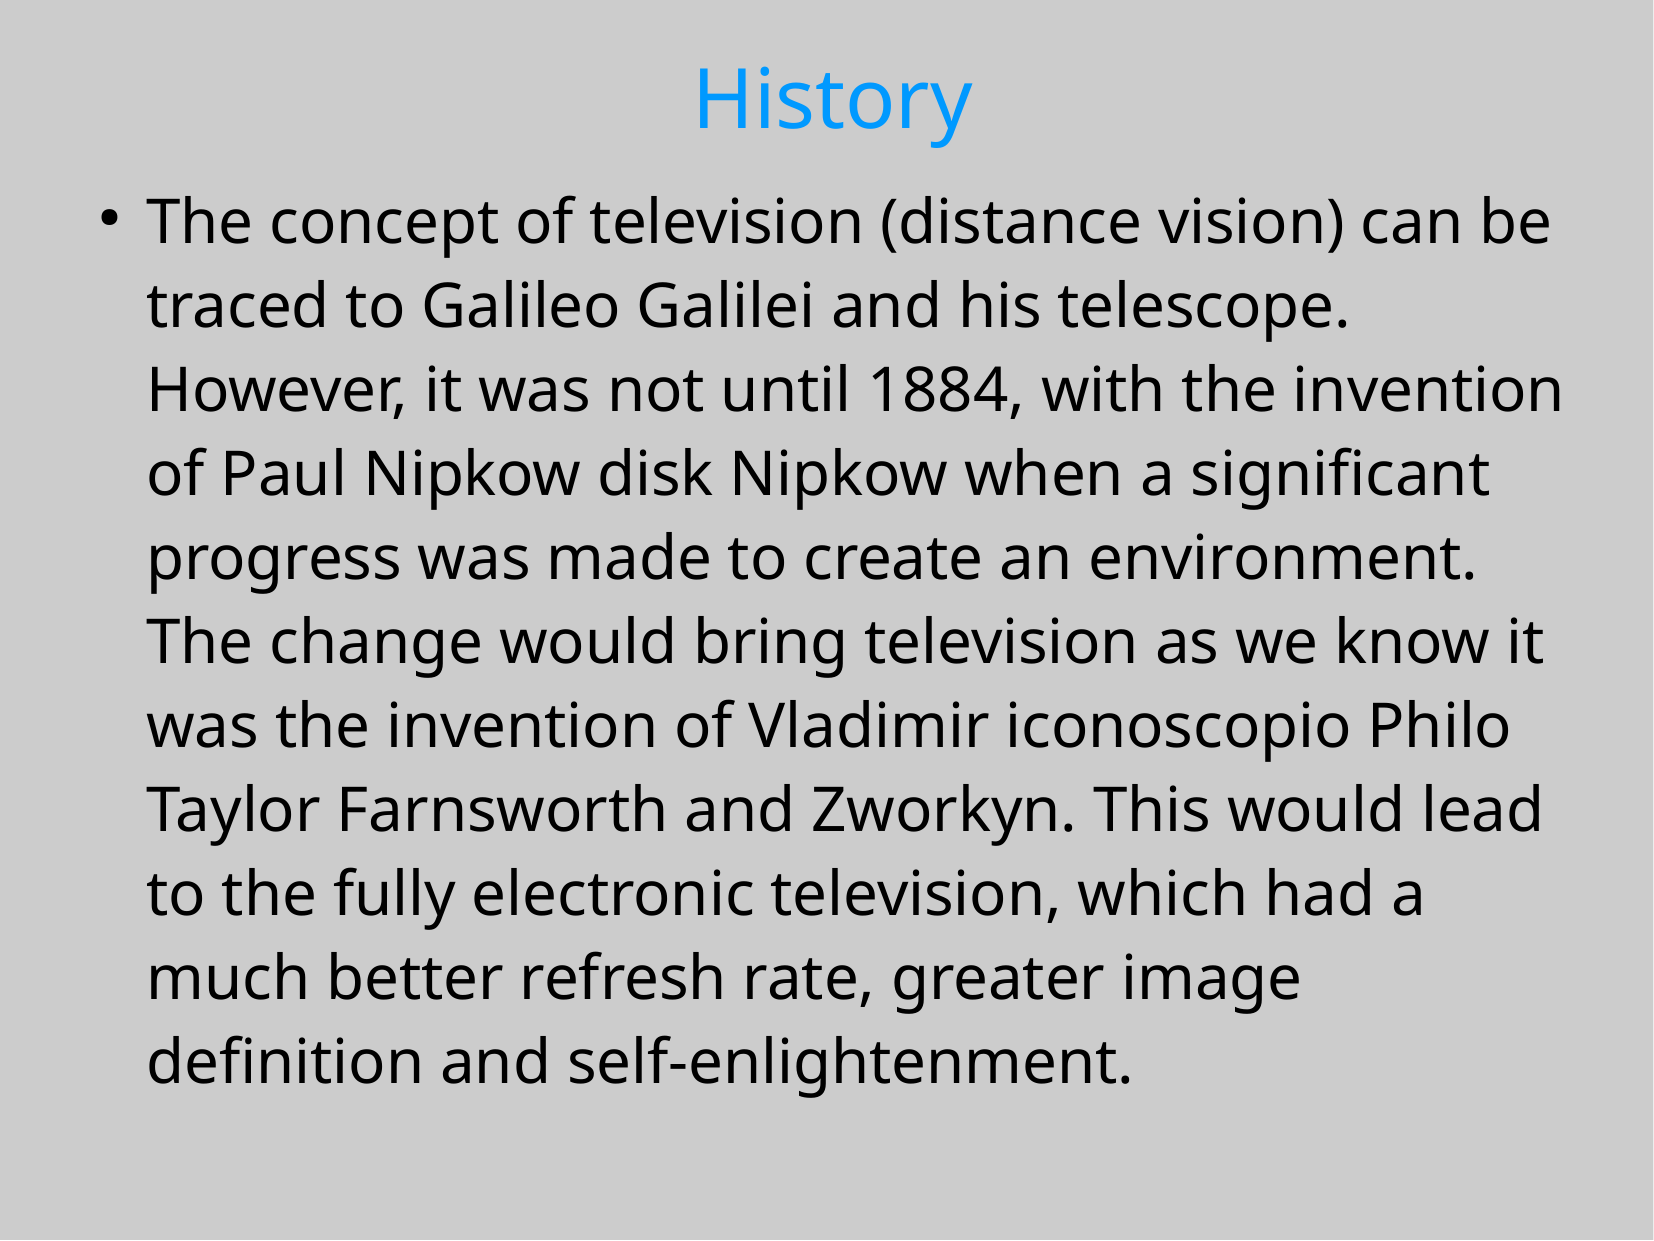

# History
The concept of television (distance vision) can be traced to Galileo Galilei and his telescope. However, it was not until 1884, with the invention of Paul Nipkow disk Nipkow when a significant progress was made ​​to create an environment. The change would bring television as we know it was the invention of Vladimir iconoscopio Philo Taylor Farnsworth and Zworkyn. This would lead to the fully electronic television, which had a much better refresh rate, greater image definition and self-enlightenment.